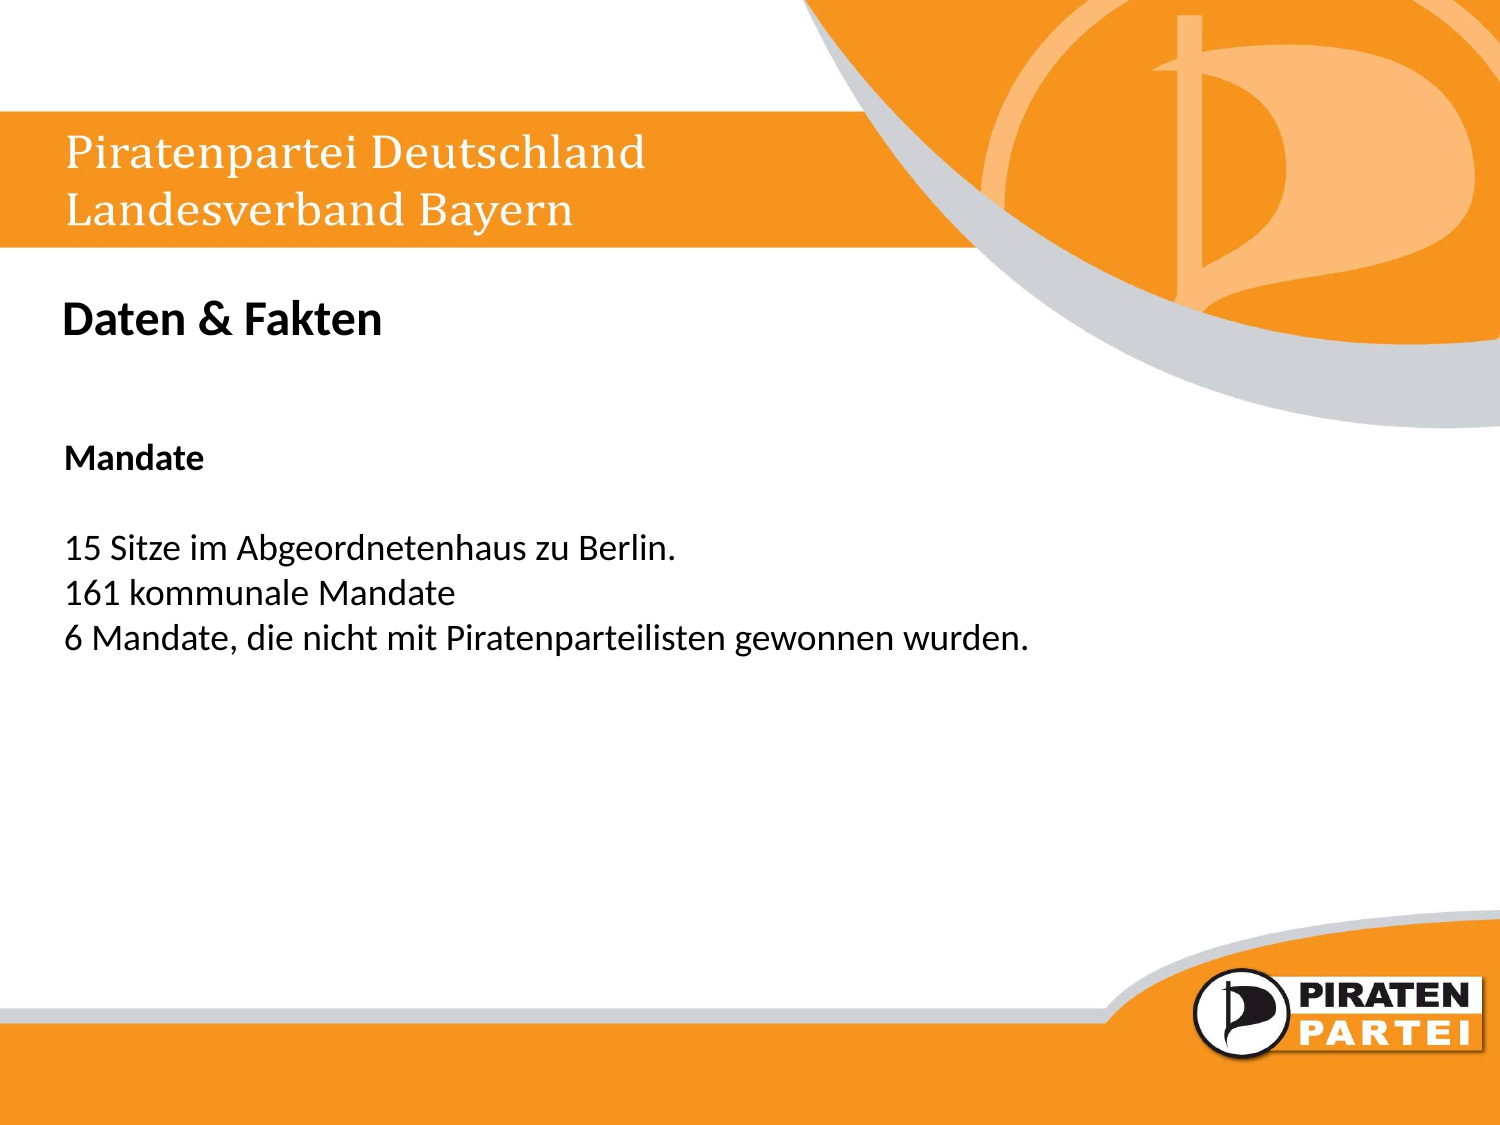

Daten & Fakten
Mandate
15 Sitze im Abgeordnetenhaus zu Berlin.
161 kommunale Mandate
6 Mandate, die nicht mit Piratenparteilisten gewonnen wurden.